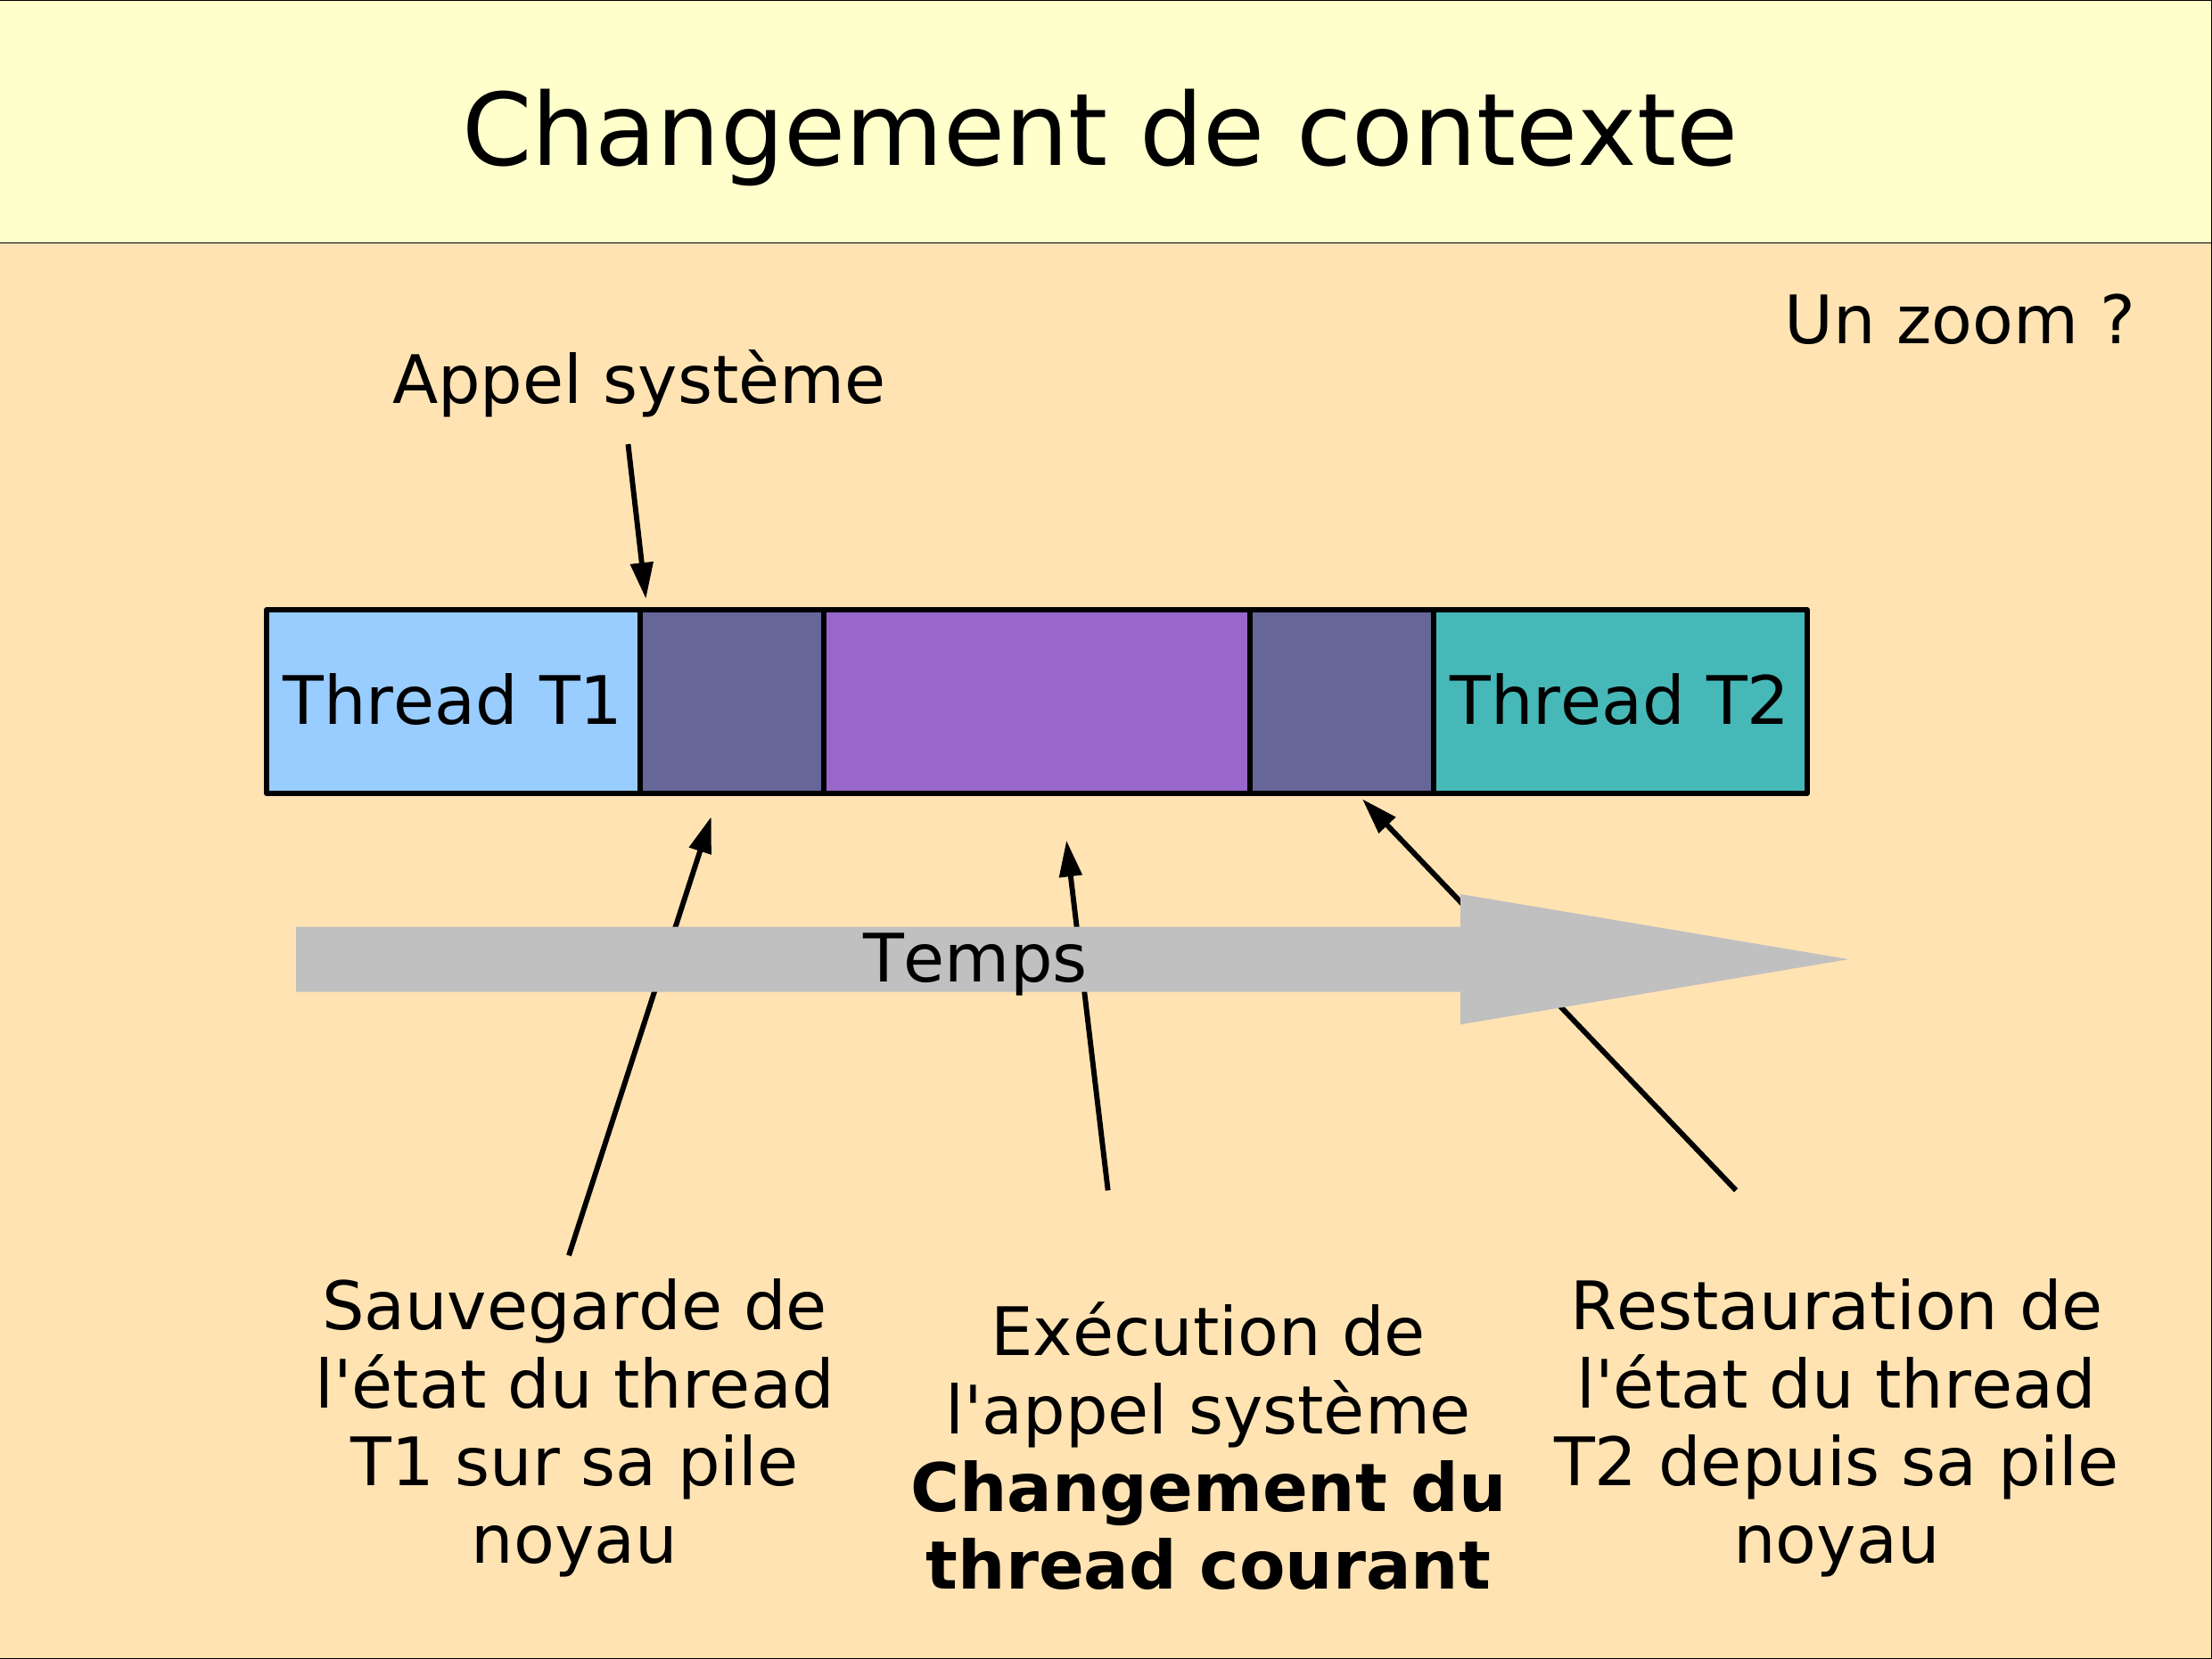

# Changement de contexte
Un zoom ?
Appel système
Thread T1
Thread T2
Temps
Sauvegarde de l'état du thread T1 sur sa pile noyau
Restauration de l'état du thread T2 depuis sa pile noyau
Exécution de l'appel système
Changement du thread courant